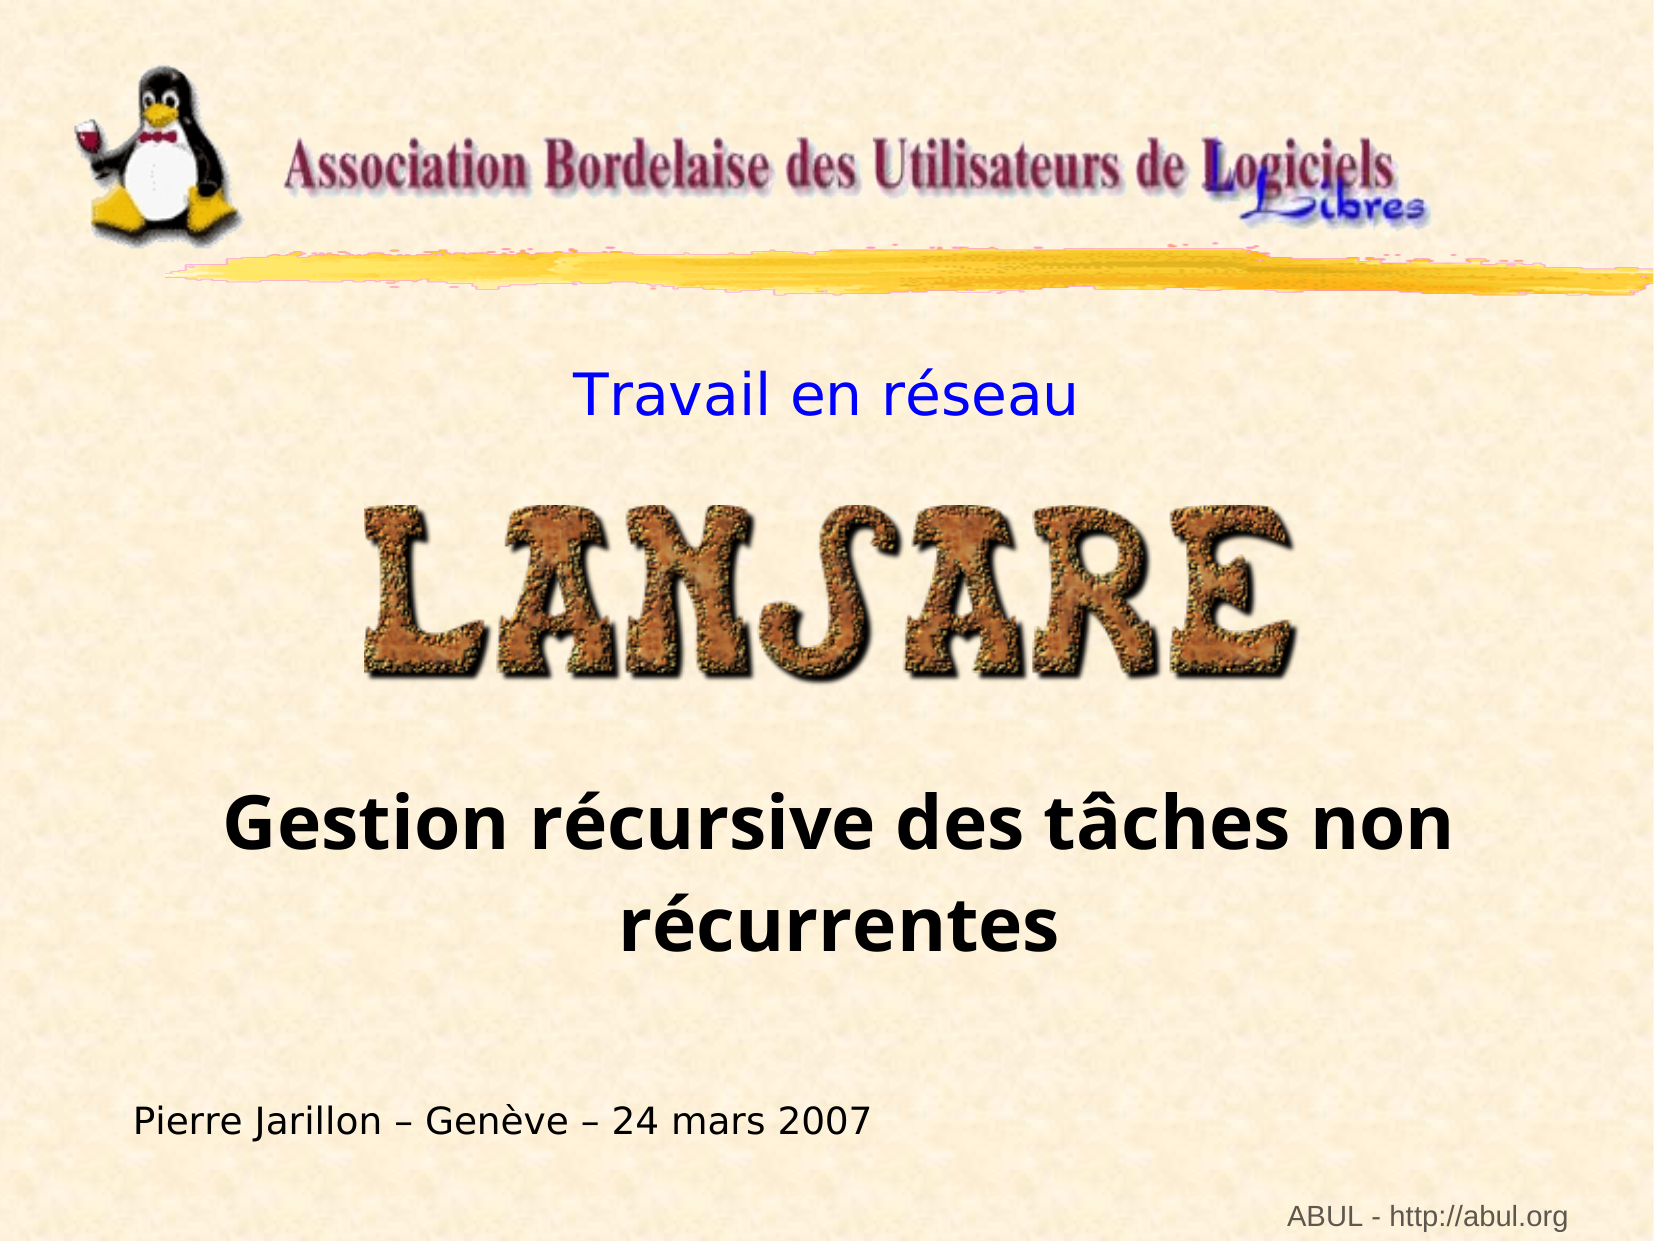

Travail en réseau
# Gestion récursive des tâches non récurrentes
Pierre Jarillon – Genève – 24 mars 2007